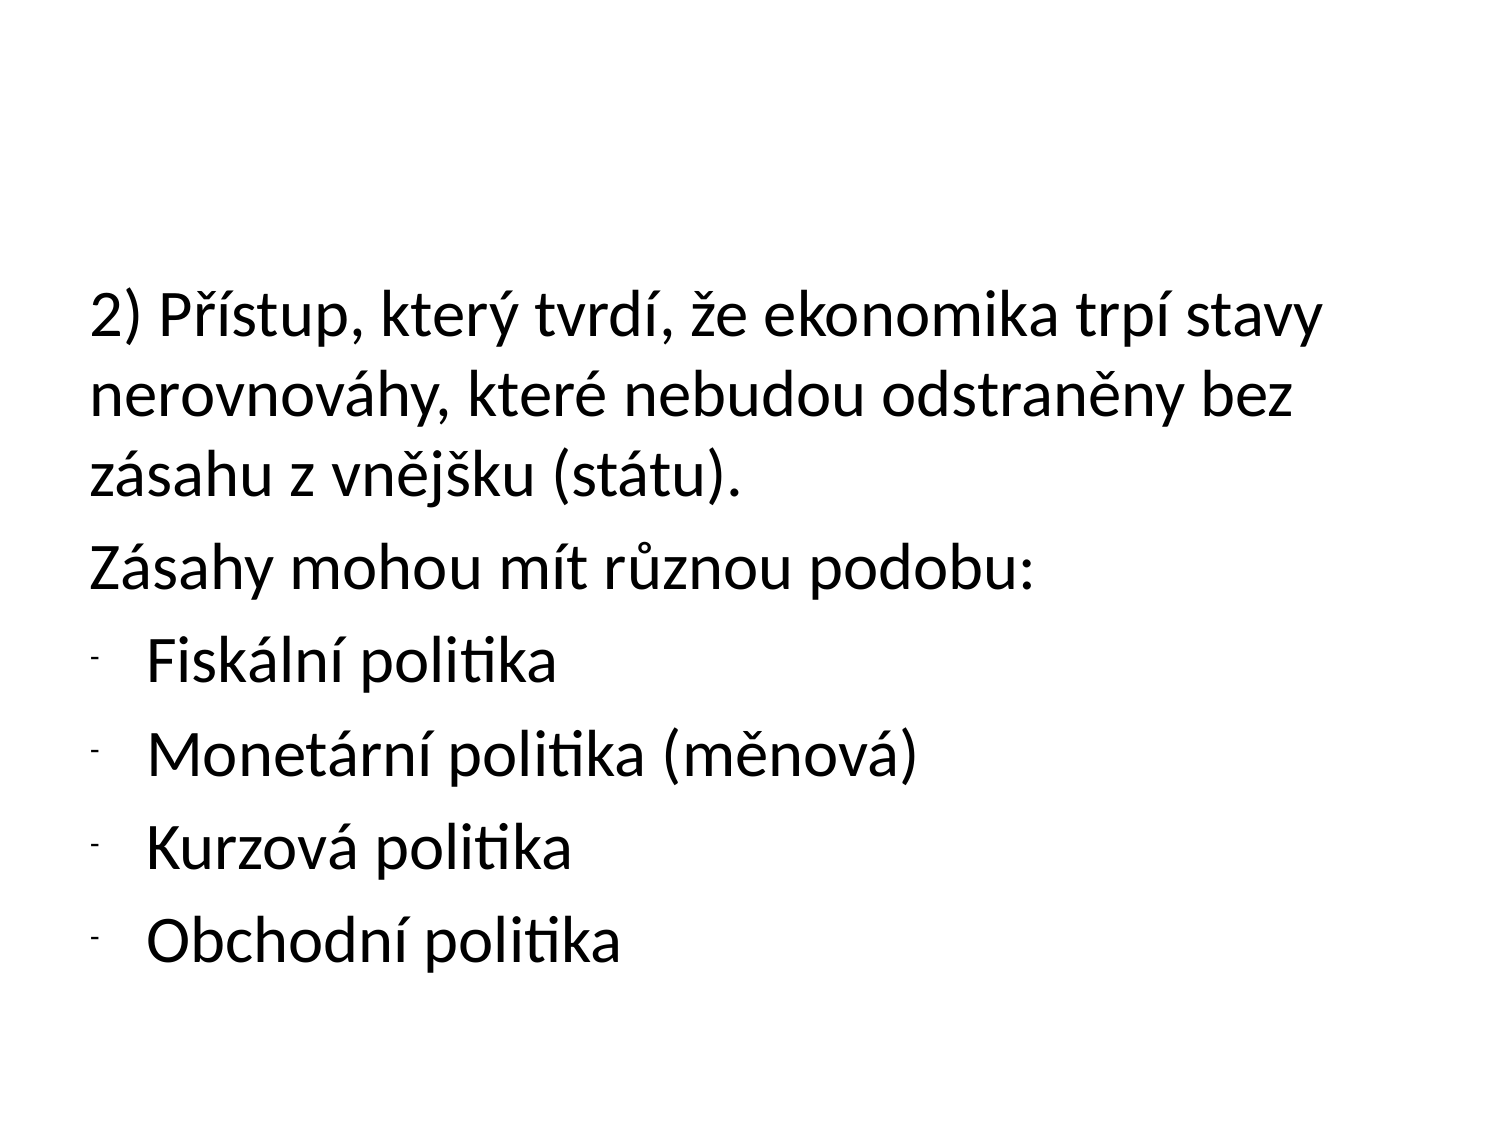

#
2) Přístup, který tvrdí, že ekonomika trpí stavy nerovnováhy, které nebudou odstraněny bez zásahu z vnějšku (státu).
Zásahy mohou mít různou podobu:
Fiskální politika
Monetární politika (měnová)
Kurzová politika
Obchodní politika